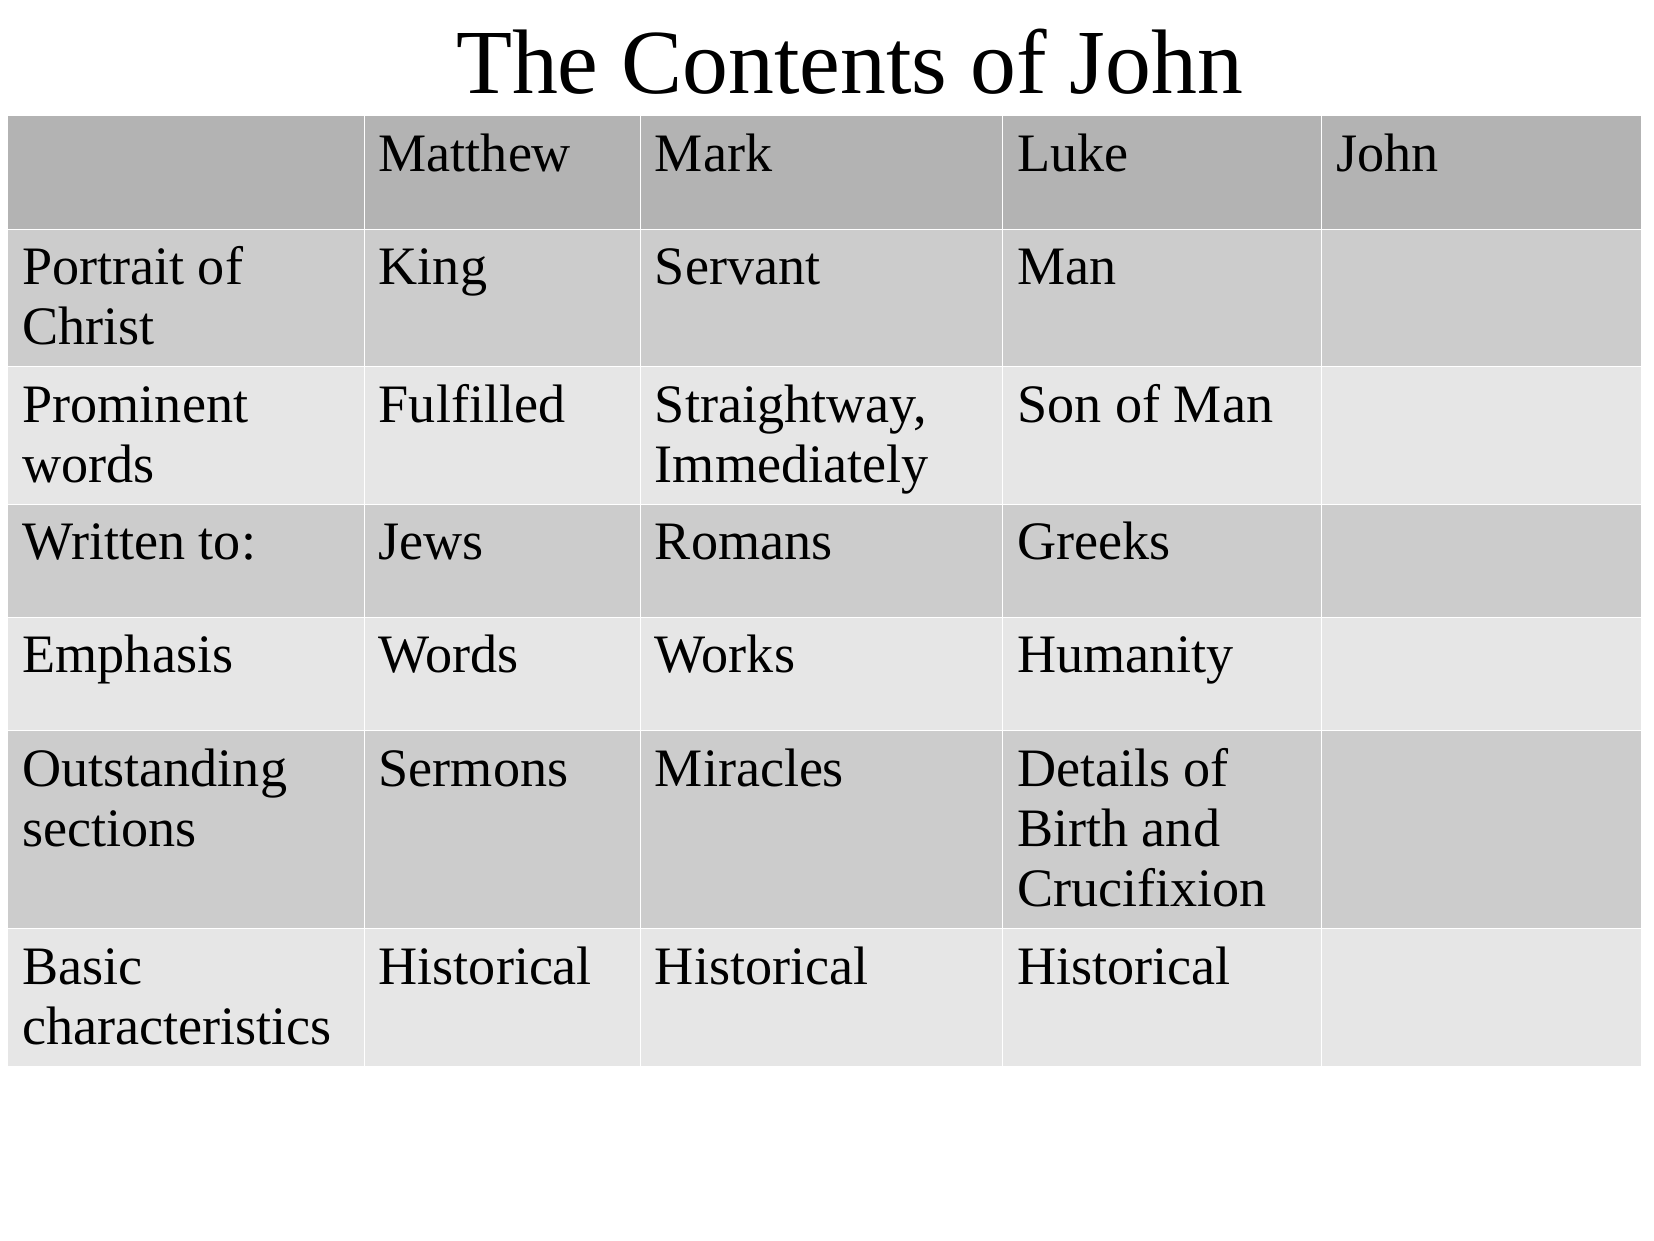

The Contents of John
| | Matthew | Mark | Luke | John |
| --- | --- | --- | --- | --- |
| Portrait of Christ | King | Servant | Man | |
| Prominent words | Fulfilled | Straightway, Immediately | Son of Man | |
| Written to: | Jews | Romans | Greeks | |
| Emphasis | Words | Works | Humanity | |
| Outstanding sections | Sermons | Miracles | Details of Birth and Crucifixion | |
| Basic characteristics | Historical | Historical | Historical | |